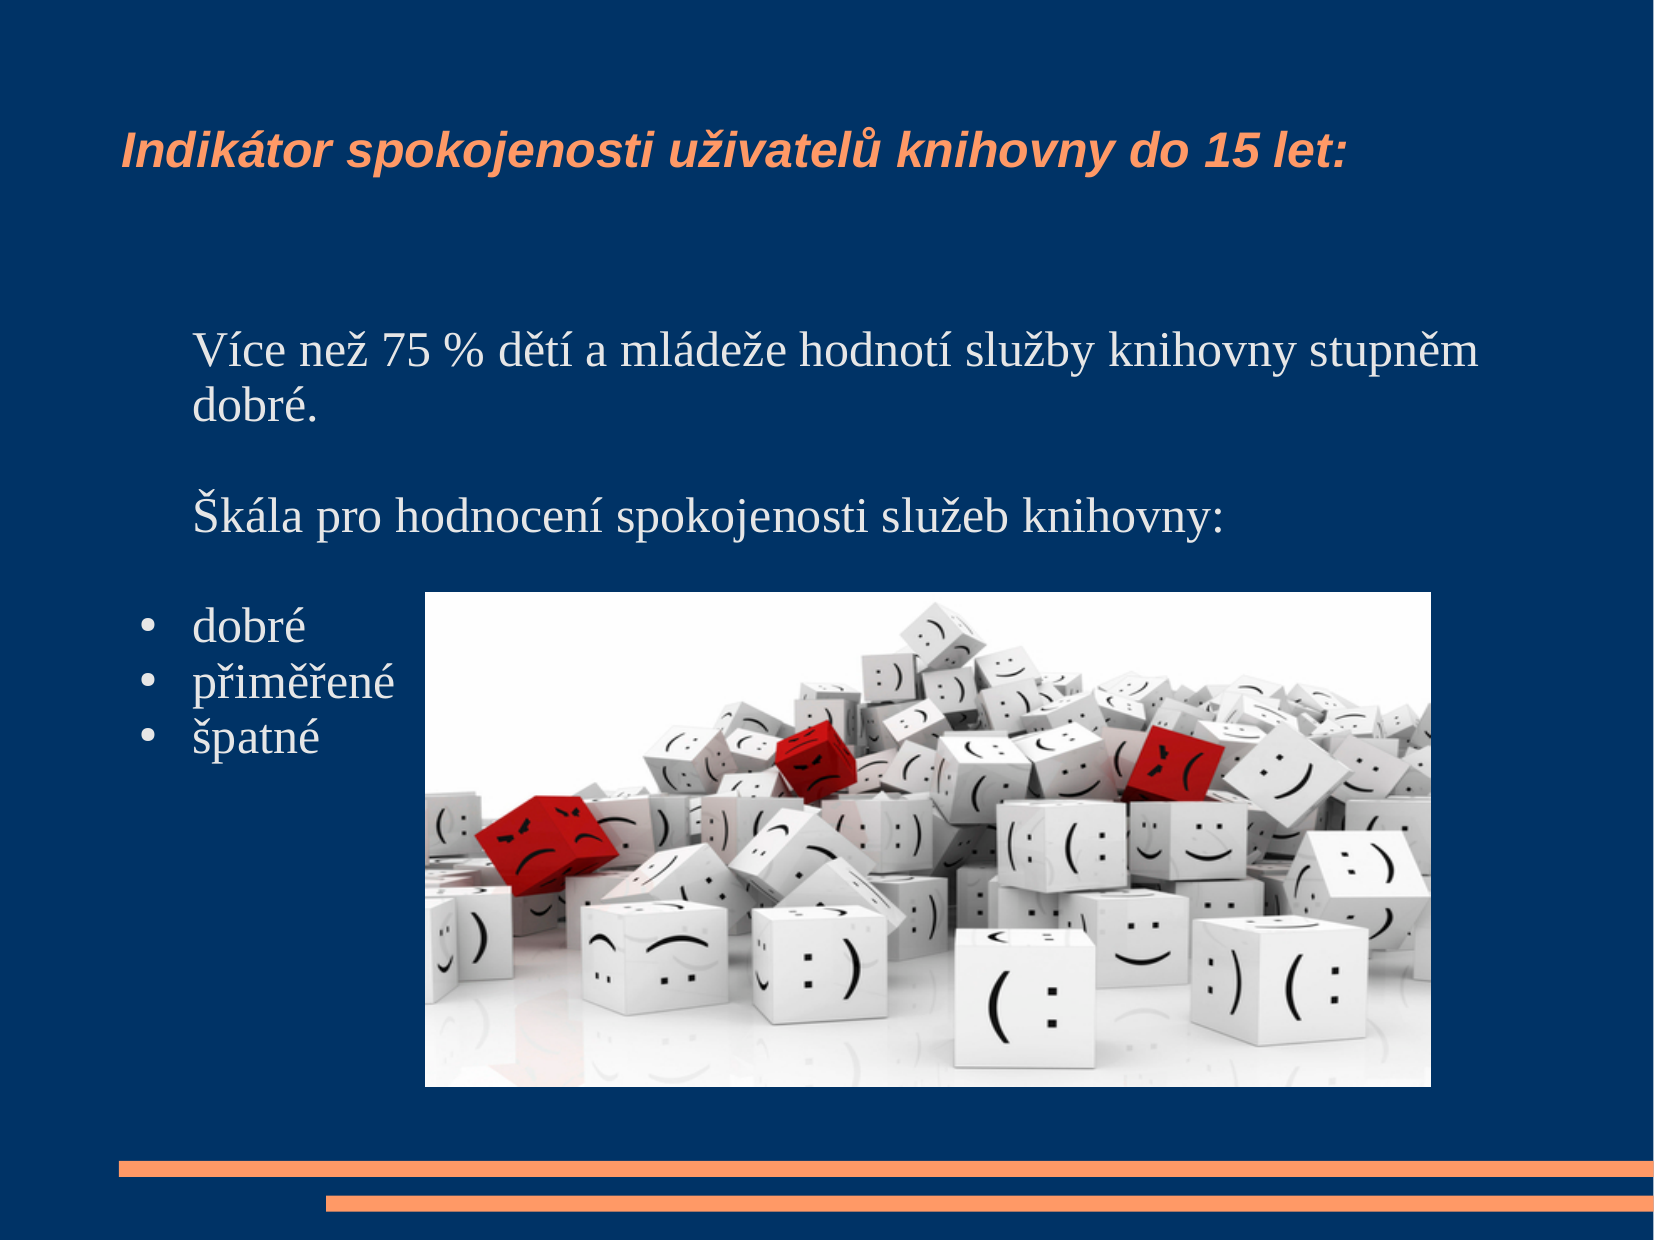

# Indikátor spokojenosti uživatelů knihovny do 15 let:
Více než 75 % dětí a mládeže hodnotí služby knihovny stupněm dobré.
Škála pro hodnocení spokojenosti služeb knihovny:
dobré
přiměřené
špatné